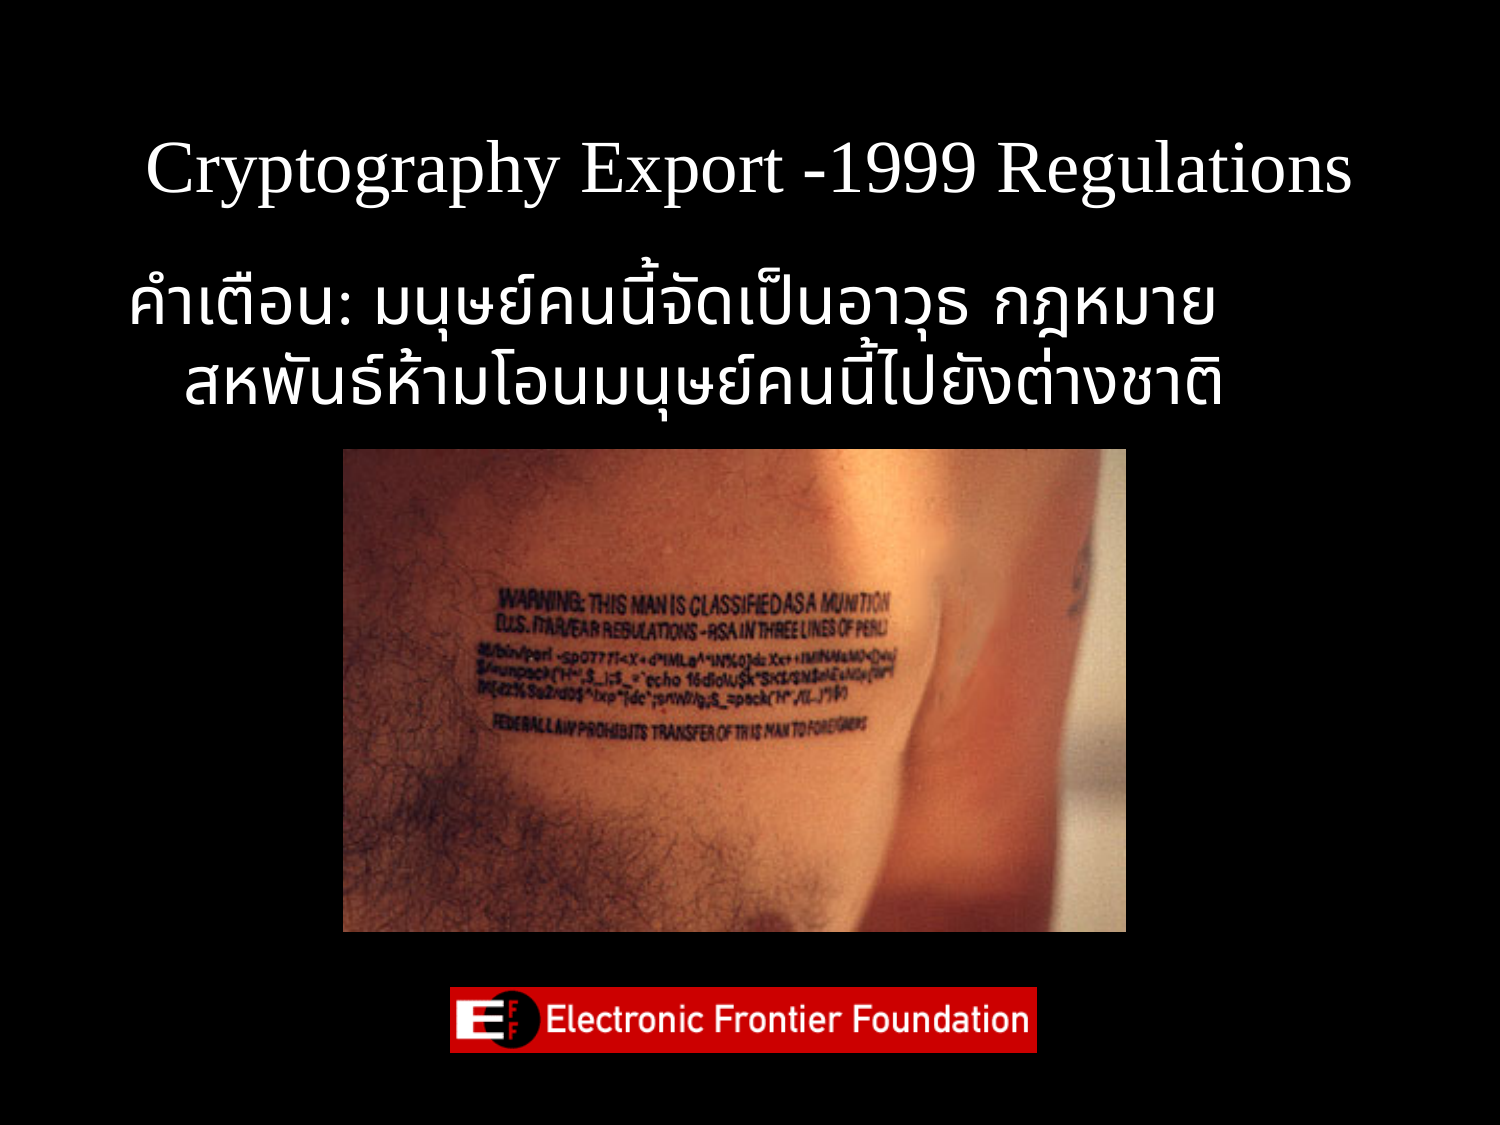

# Cryptography Export -1999 Regulations
คำเตือน: มนุษย์คนนี้จัดเป็นอาวุธ กฎหมายสหพันธ์ห้ามโอนมนุษย์คนนี้ไปยังต่างชาติ